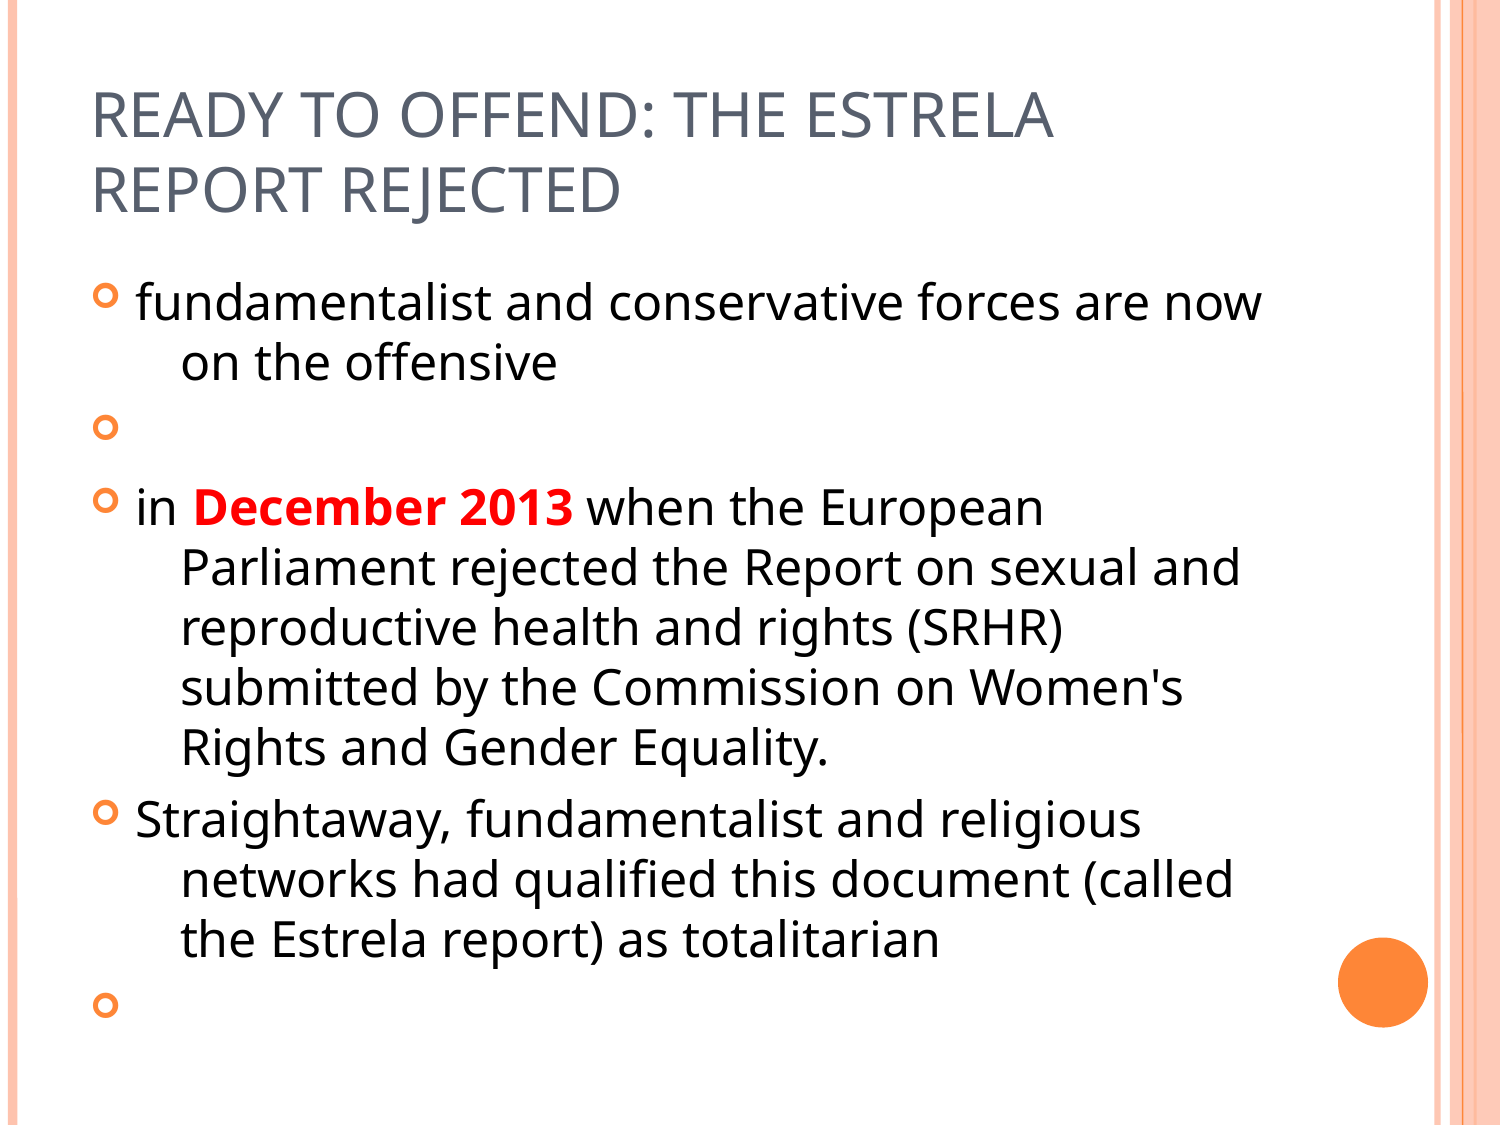

# Ready to offend: the estrela report rejected
fundamentalist and conservative forces are now on the offensive
in December 2013 when the European Parliament rejected the Report on sexual and reproductive health and rights (SRHR) submitted by the Commission on Women's Rights and Gender Equality.
Straightaway, fundamentalist and religious networks had qualified this document (called the Estrela report) as totalitarian